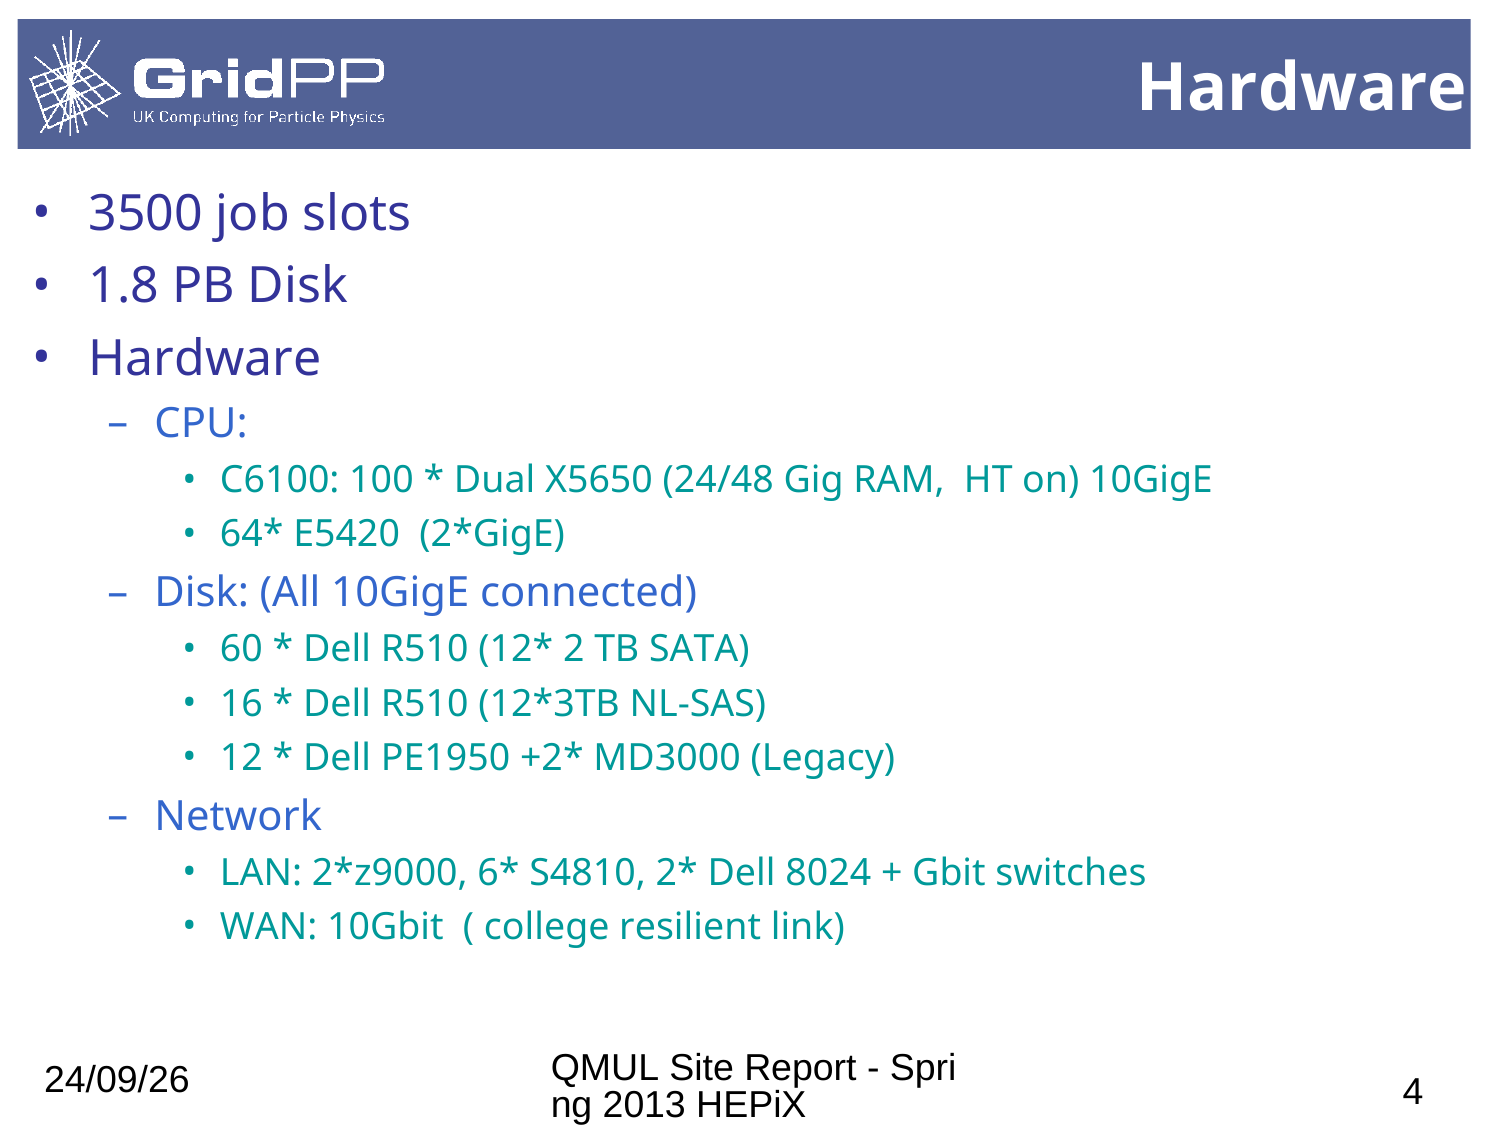

# Hardware
3500 job slots
1.8 PB Disk
Hardware
CPU:
C6100: 100 * Dual X5650 (24/48 Gig RAM, HT on) 10GigE
64* E5420 (2*GigE)
Disk: (All 10GigE connected)
60 * Dell R510 (12* 2 TB SATA)
16 * Dell R510 (12*3TB NL-SAS)
12 * Dell PE1950 +2* MD3000 (Legacy)
Network
LAN: 2*z9000, 6* S4810, 2* Dell 8024 + Gbit switches
WAN: 10Gbit ( college resilient link)
QMUL Site Report - Spring 2013 HEPiX
4